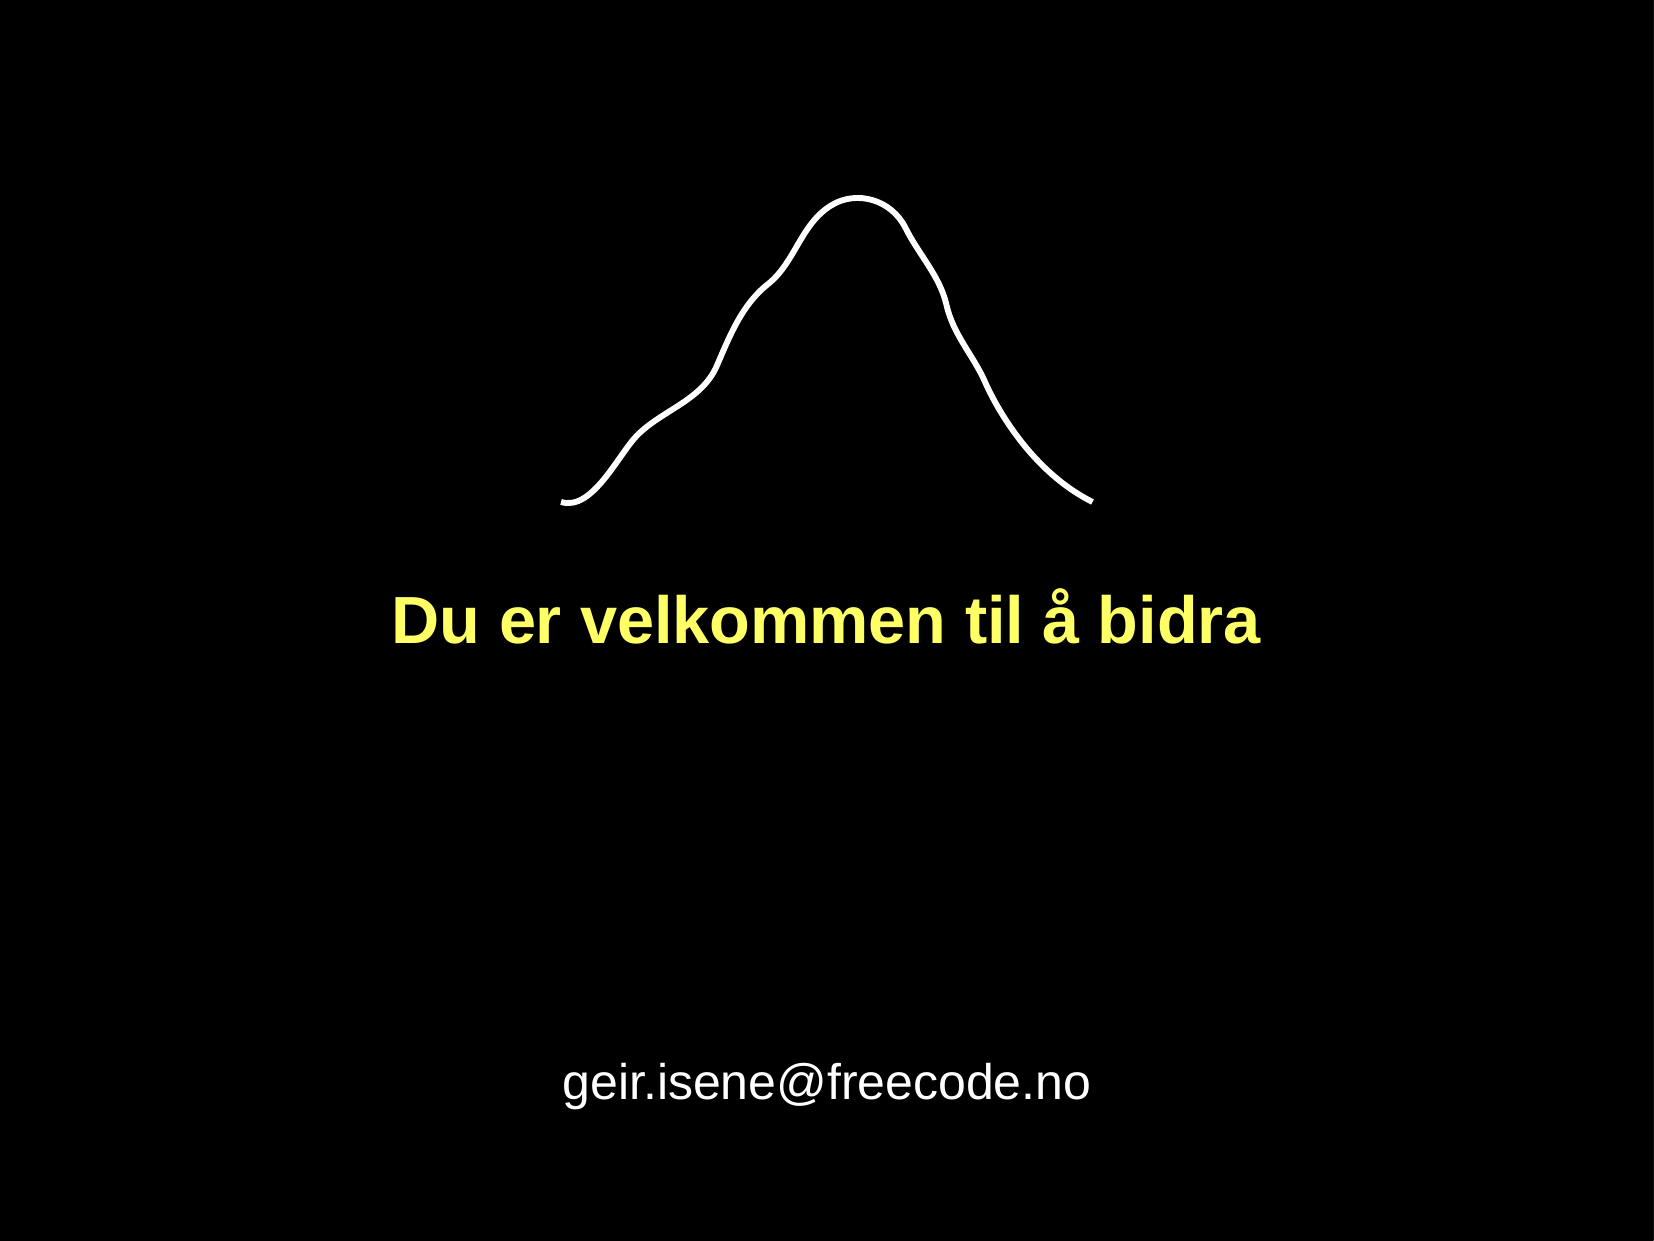

# Du er velkommen til å bidra
geir.isene@freecode.no